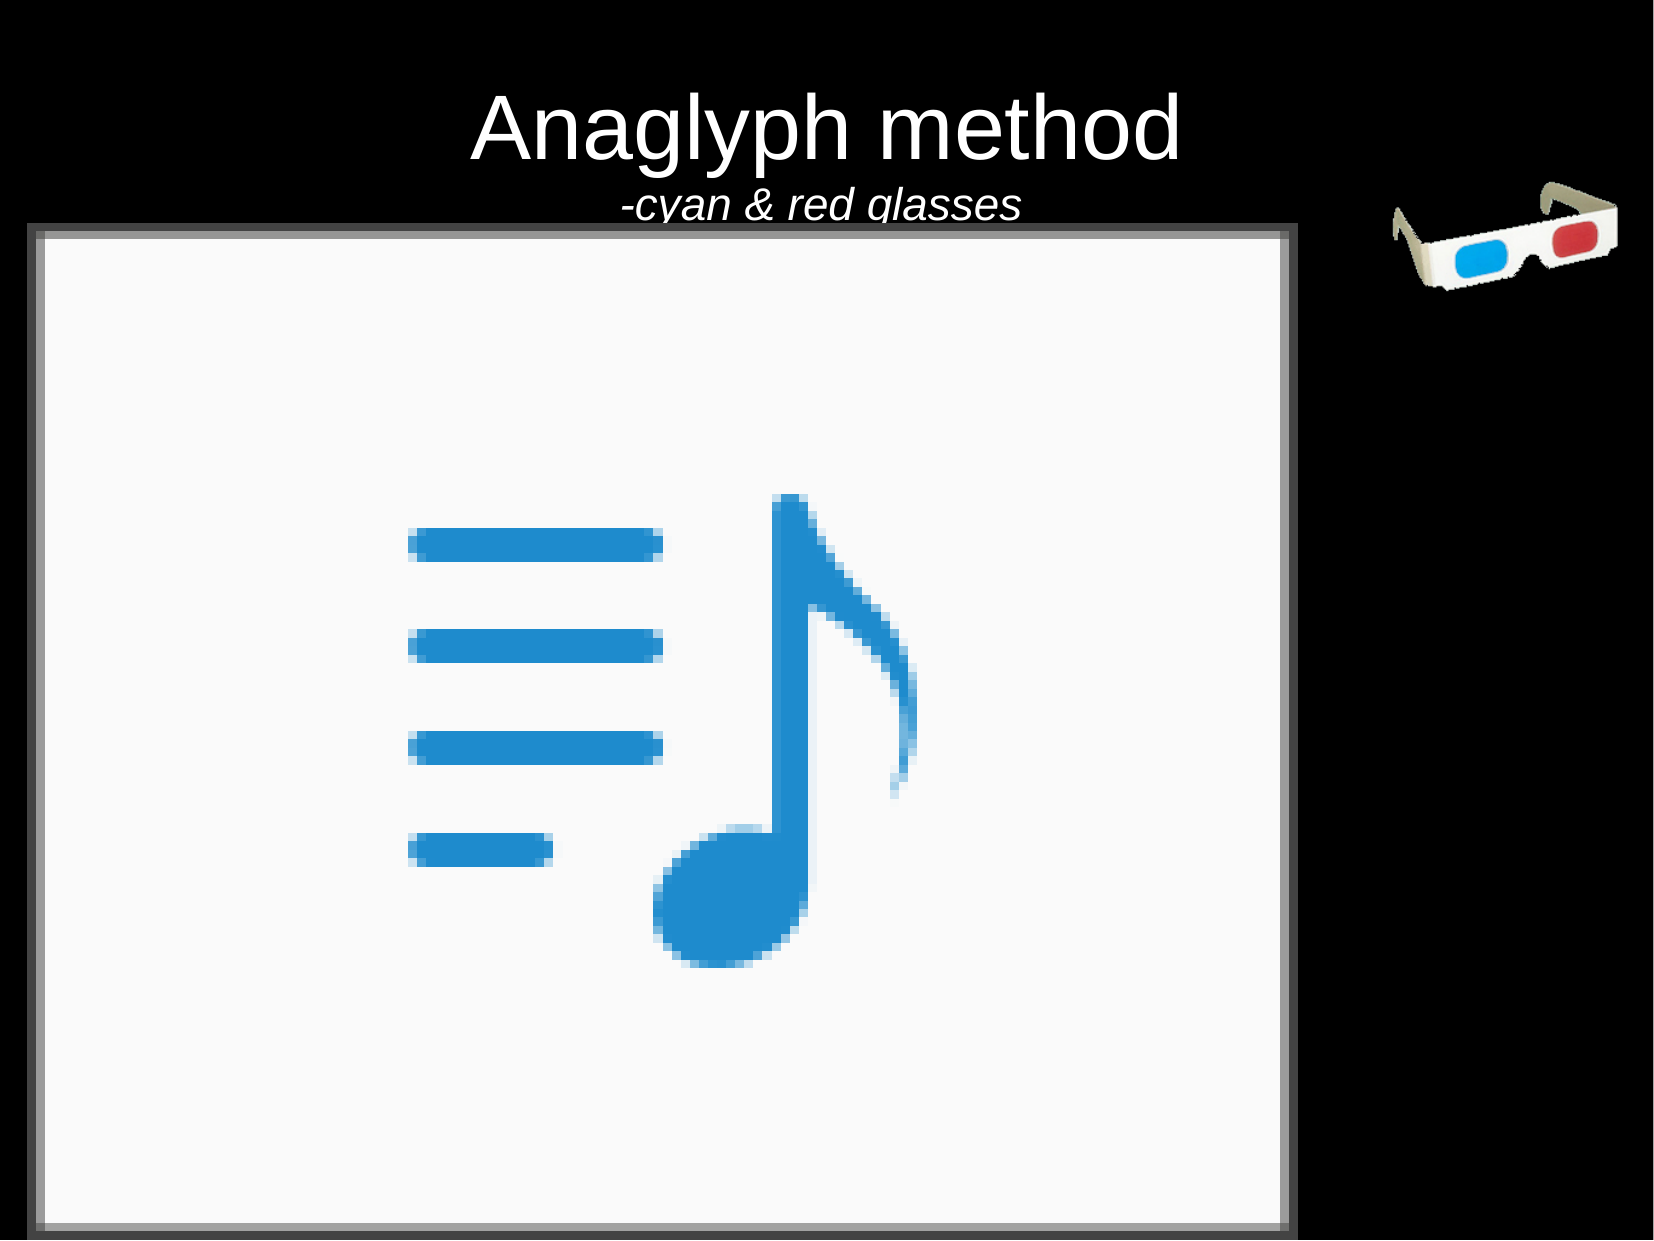

# Anaglyph method -cyan & red glasses